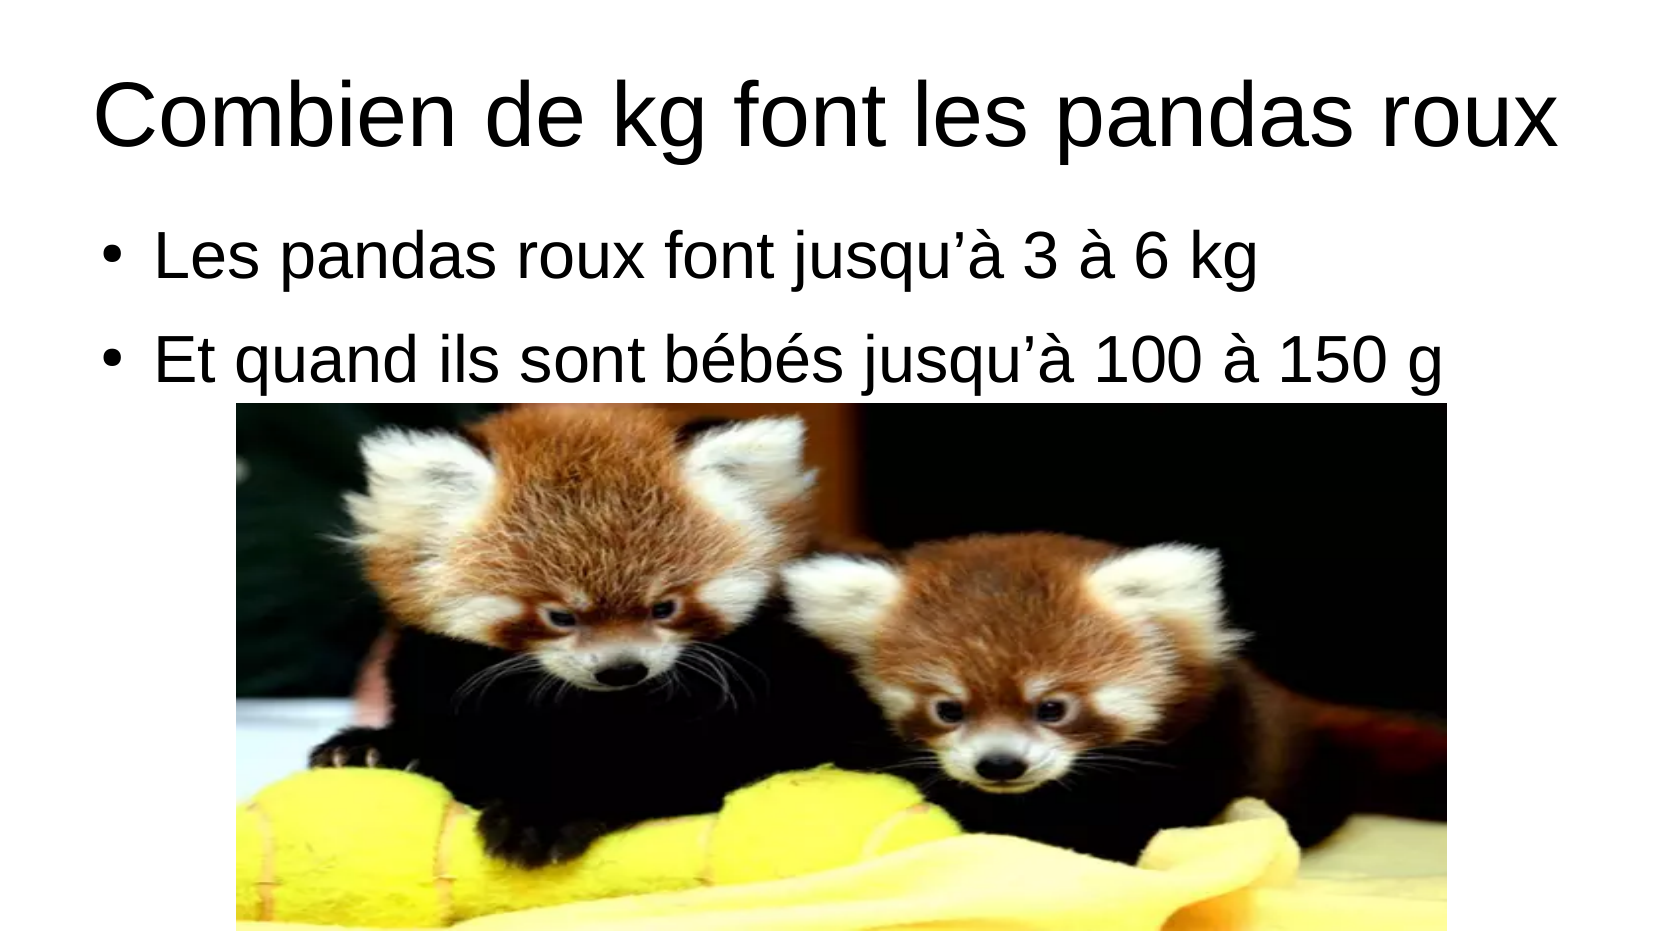

# Combien de kg font les pandas roux
Les pandas roux font jusqu’à 3 à 6 kg
Et quand ils sont bébés jusqu’à 100 à 150 g